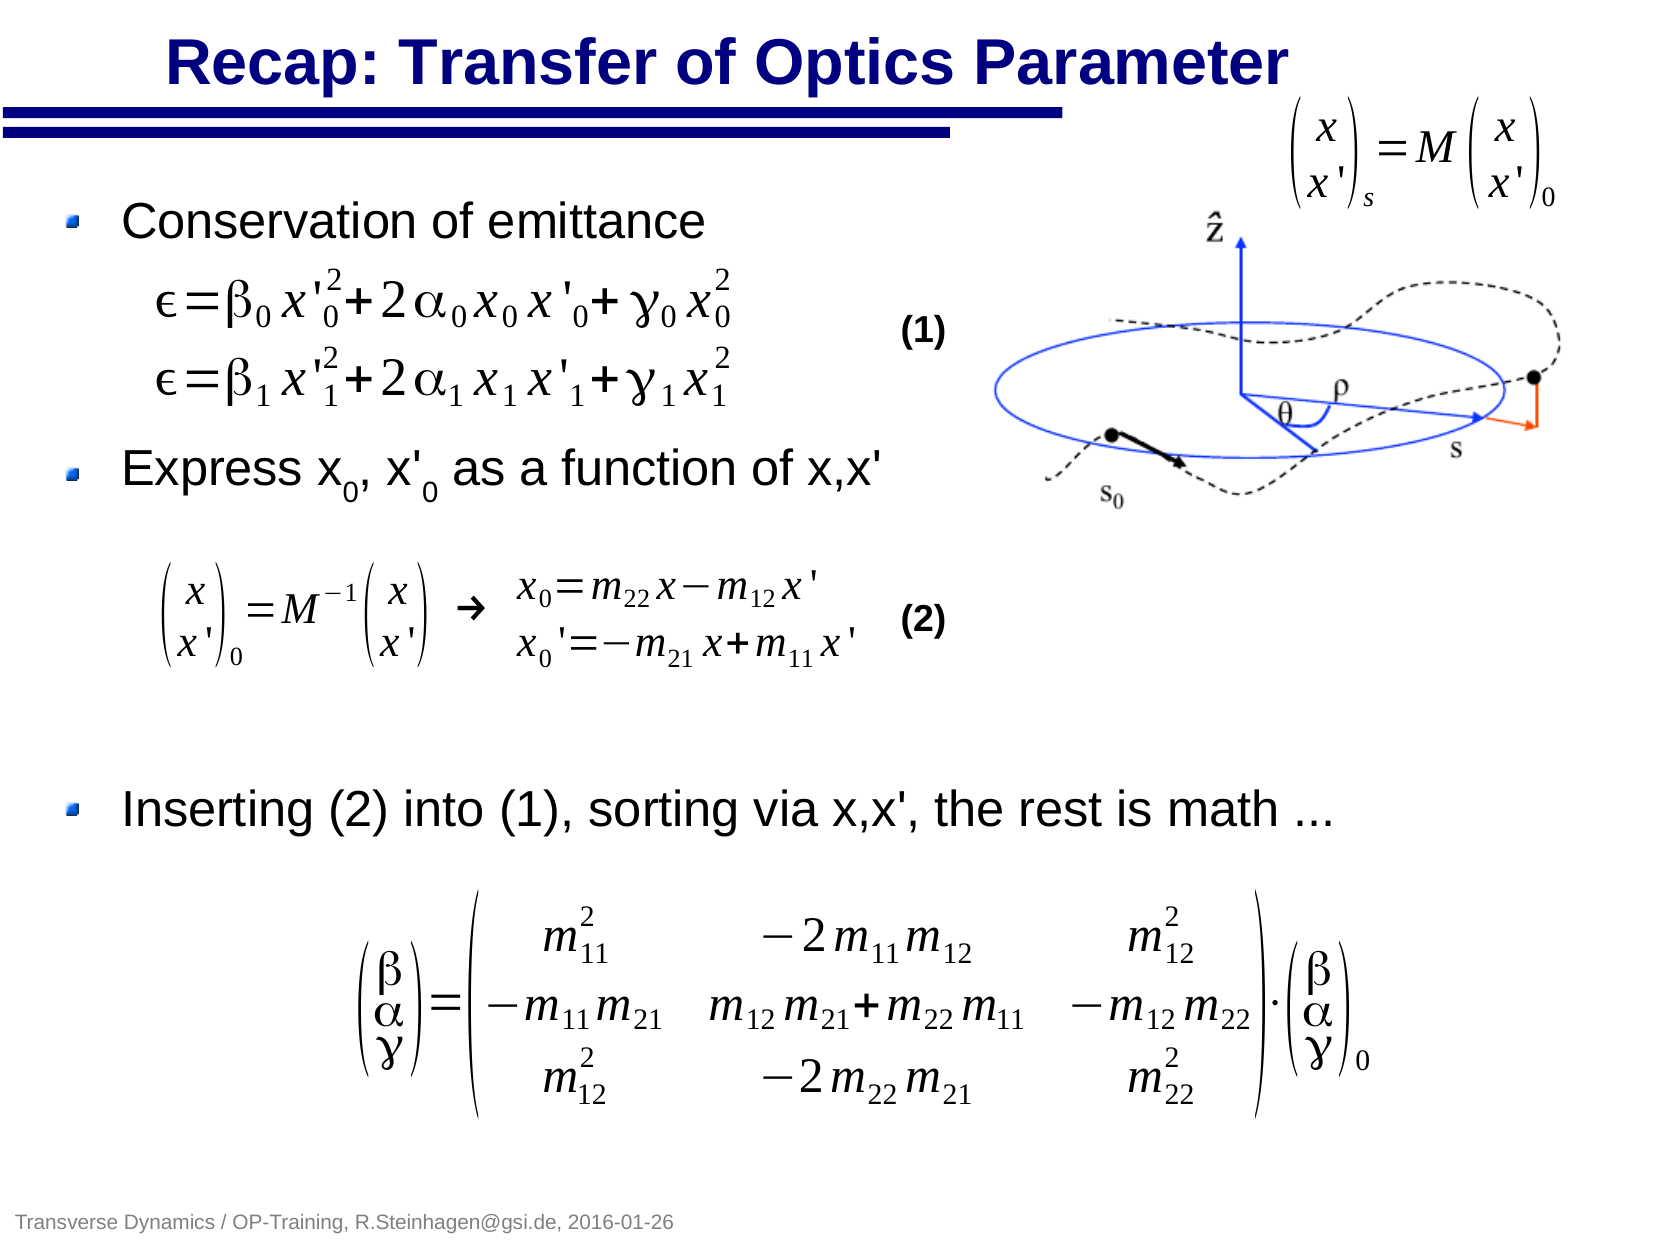

# Recap: Transfer of Optics Parameter
Conservation of emittance
Express x0, x'0 as a function of x,x'
Inserting (2) into (1), sorting via x,x', the rest is math ...
(1)
(2)